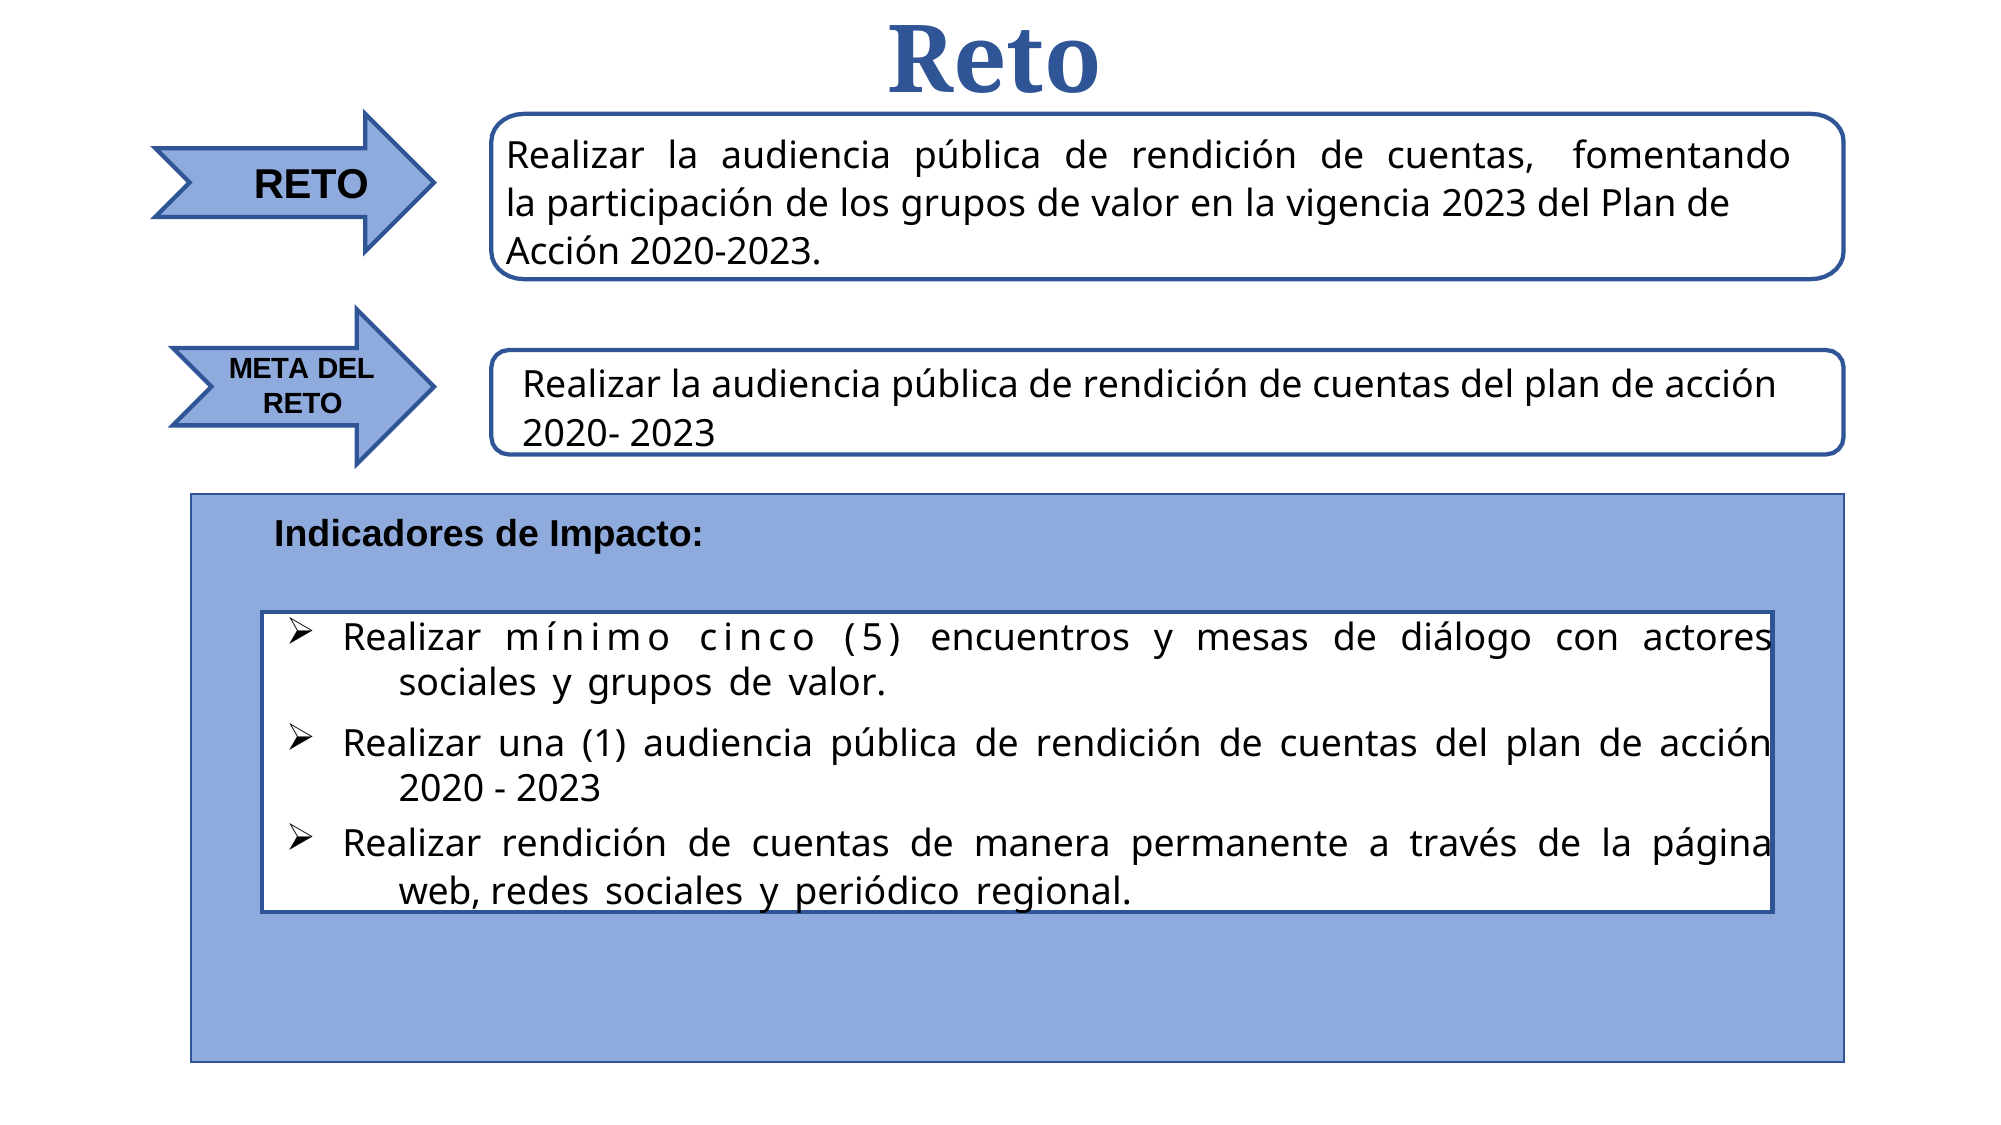

# Reto
Realizar la audiencia pública de rendición de cuentas, fomentando la participación de los grupos de valor en la vigencia 2023 del Plan de Acción 2020-2023.
RETO
META DEL RETO
Realizar la audiencia pública de rendición de cuentas del plan de acción 2020- 2023
Indicadores de Impacto:
Realizar mínimo cinco (5) encuentros y mesas de diálogo con actores sociales y grupos de valor.
Realizar una (1) audiencia pública de rendición de cuentas del plan de acción 2020 - 2023
Realizar rendición de cuentas de manera permanente a través de la página web, redes sociales y periódico regional.